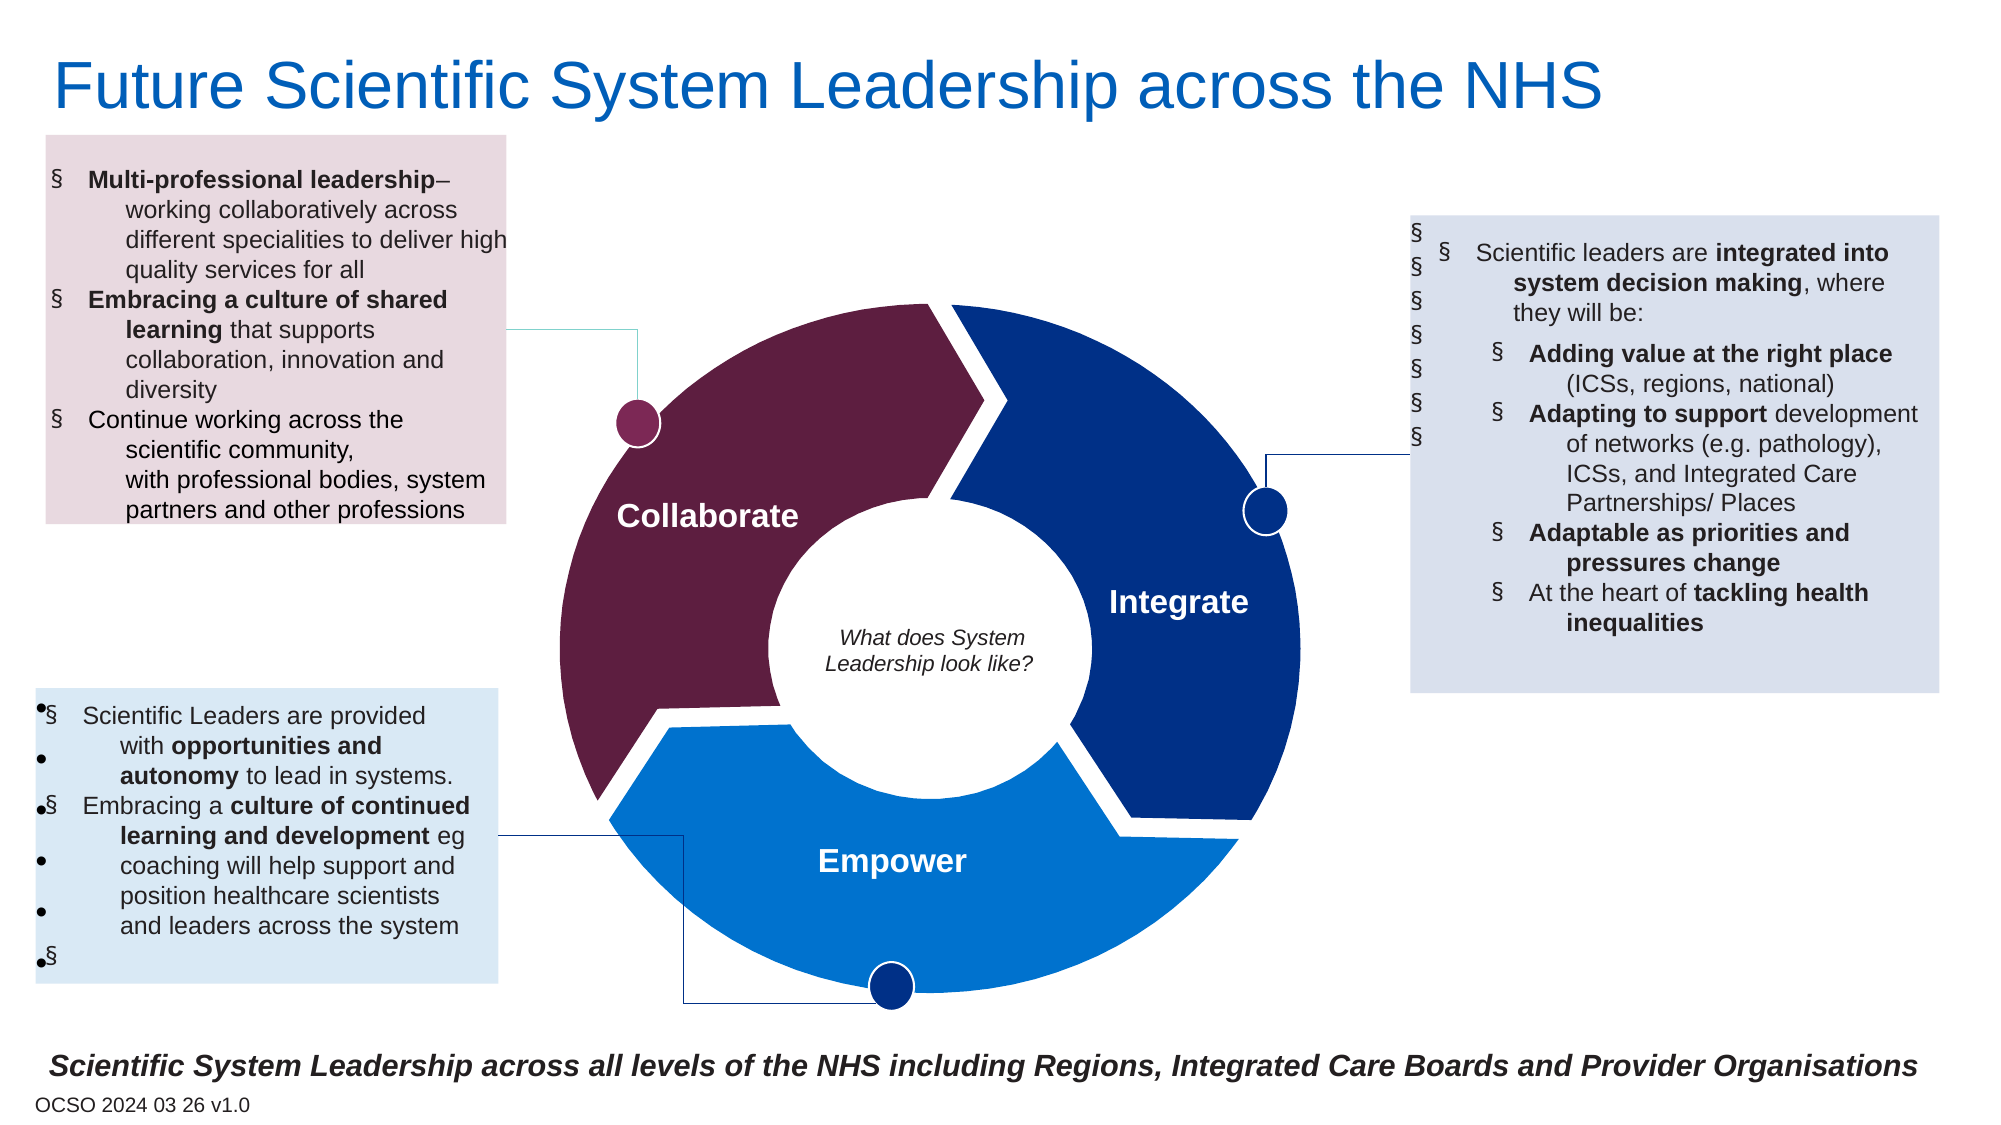

Future Scientific System Leadership across the NHS
Multi-professional leadership– working collaboratively across different specialities to deliver high quality services for all
Embracing a culture of shared learning that supports collaboration, innovation and diversity
Continue working across the scientific community, with professional bodies, system partners and other professions
Scientific leaders are integrated into system decision making, where they will be:
Adding value at the right place (ICSs, regions, national)
Adapting to support development of networks (e.g. pathology), ICSs, and Integrated Care Partnerships/ Places
Adaptable as priorities and pressures change
At the heart of tackling health inequalities
Collaborate
Integrate
What does System Leadership look like?
Scientific Leaders are provided with opportunities and autonomy to lead in systems.
Embracing a culture of continued learning and development eg coaching will help support and position healthcare scientists and leaders across the system
Empower
Scientific System Leadership across all levels of the NHS including Regions, Integrated Care Boards and Provider Organisations
OCSO 2024 03 26 v1.0